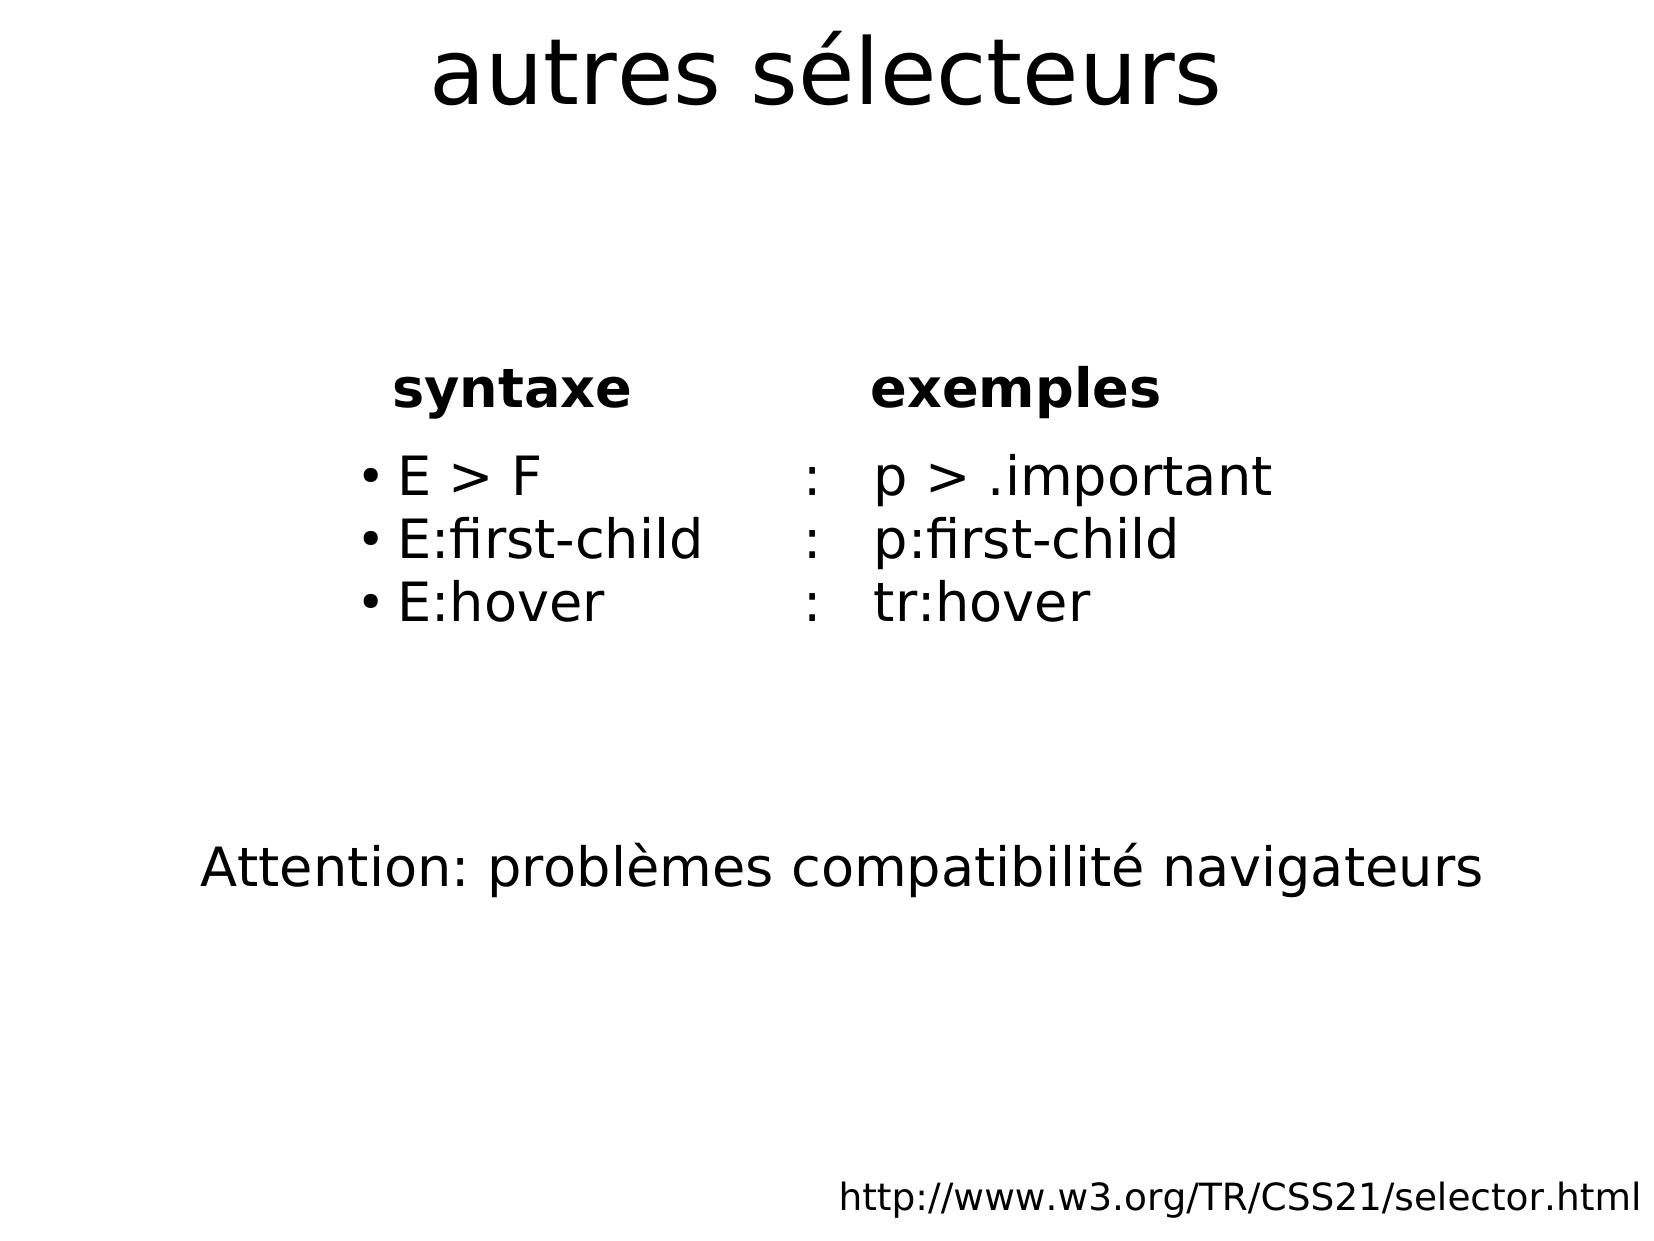

# autres sélecteurs
syntaxe
exemples
 E > F 	: p > .important
 E:first-child 	: p:first-child
 E:hover			: tr:hover
Attention: problèmes compatibilité navigateurs
http://www.w3.org/TR/CSS21/selector.html